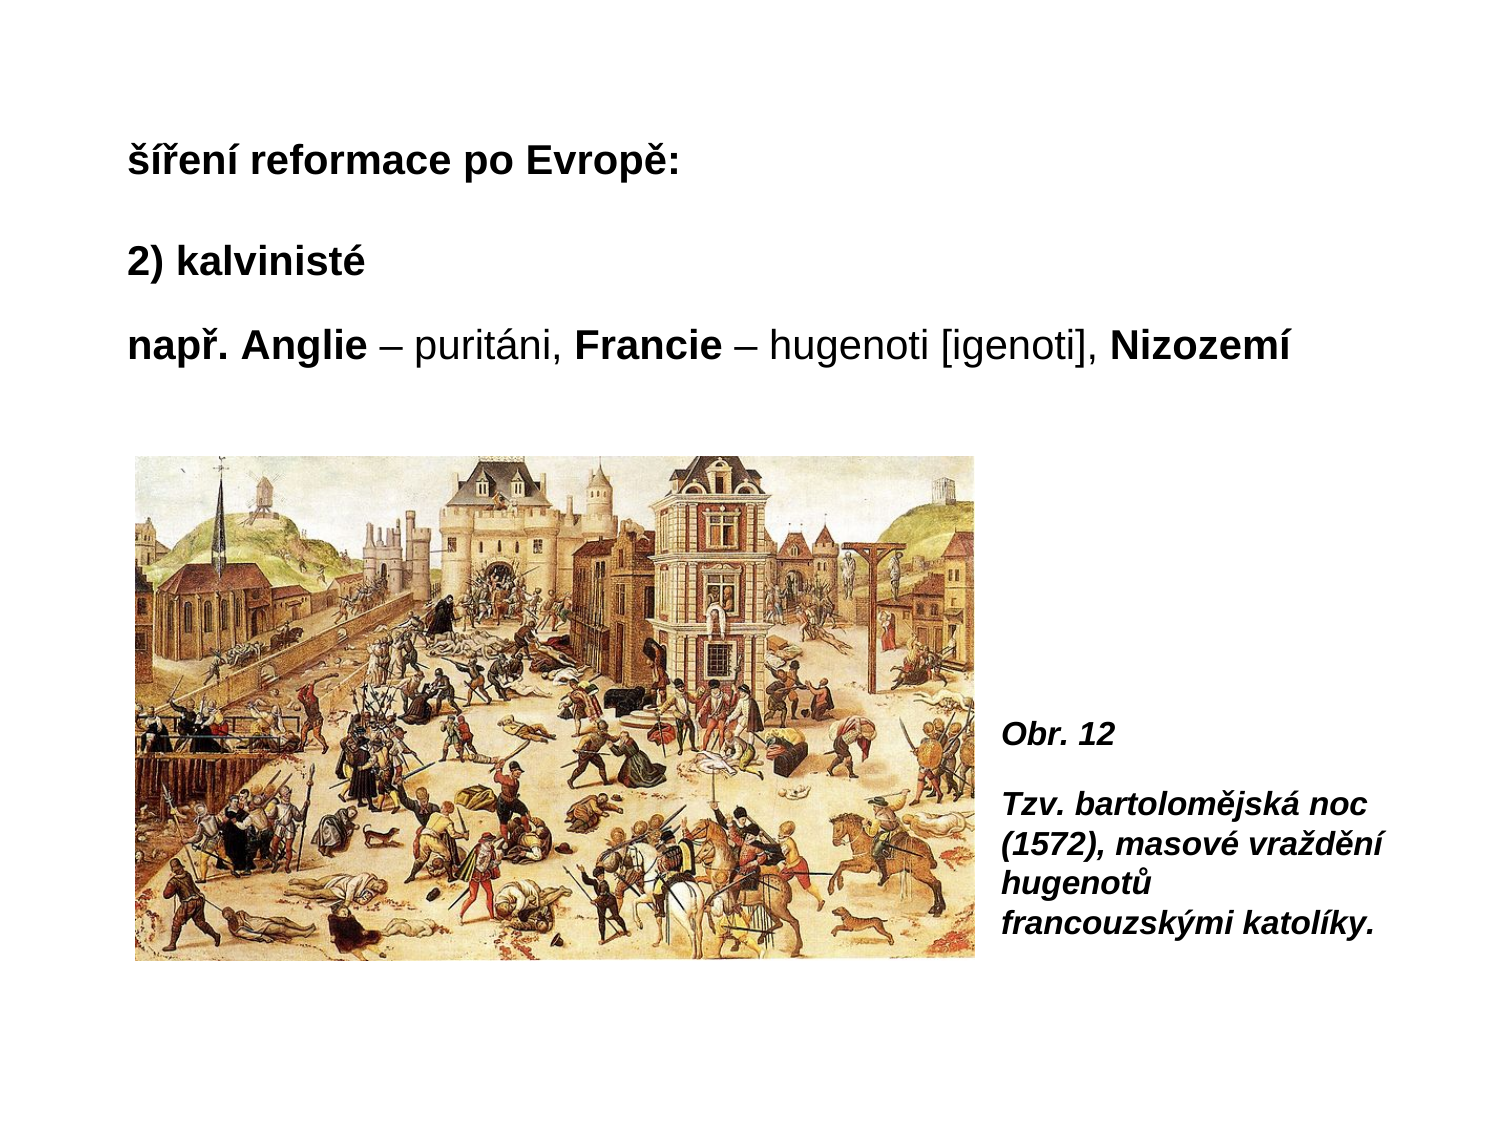

šíření reformace po Evropě:
2) kalvinisté
např. Anglie – puritáni, Francie – hugenoti [igenoti], Nizozemí
Obr. 12
Tzv. bartolomějská noc (1572), masové vraždění hugenotů francouzskými katolíky.